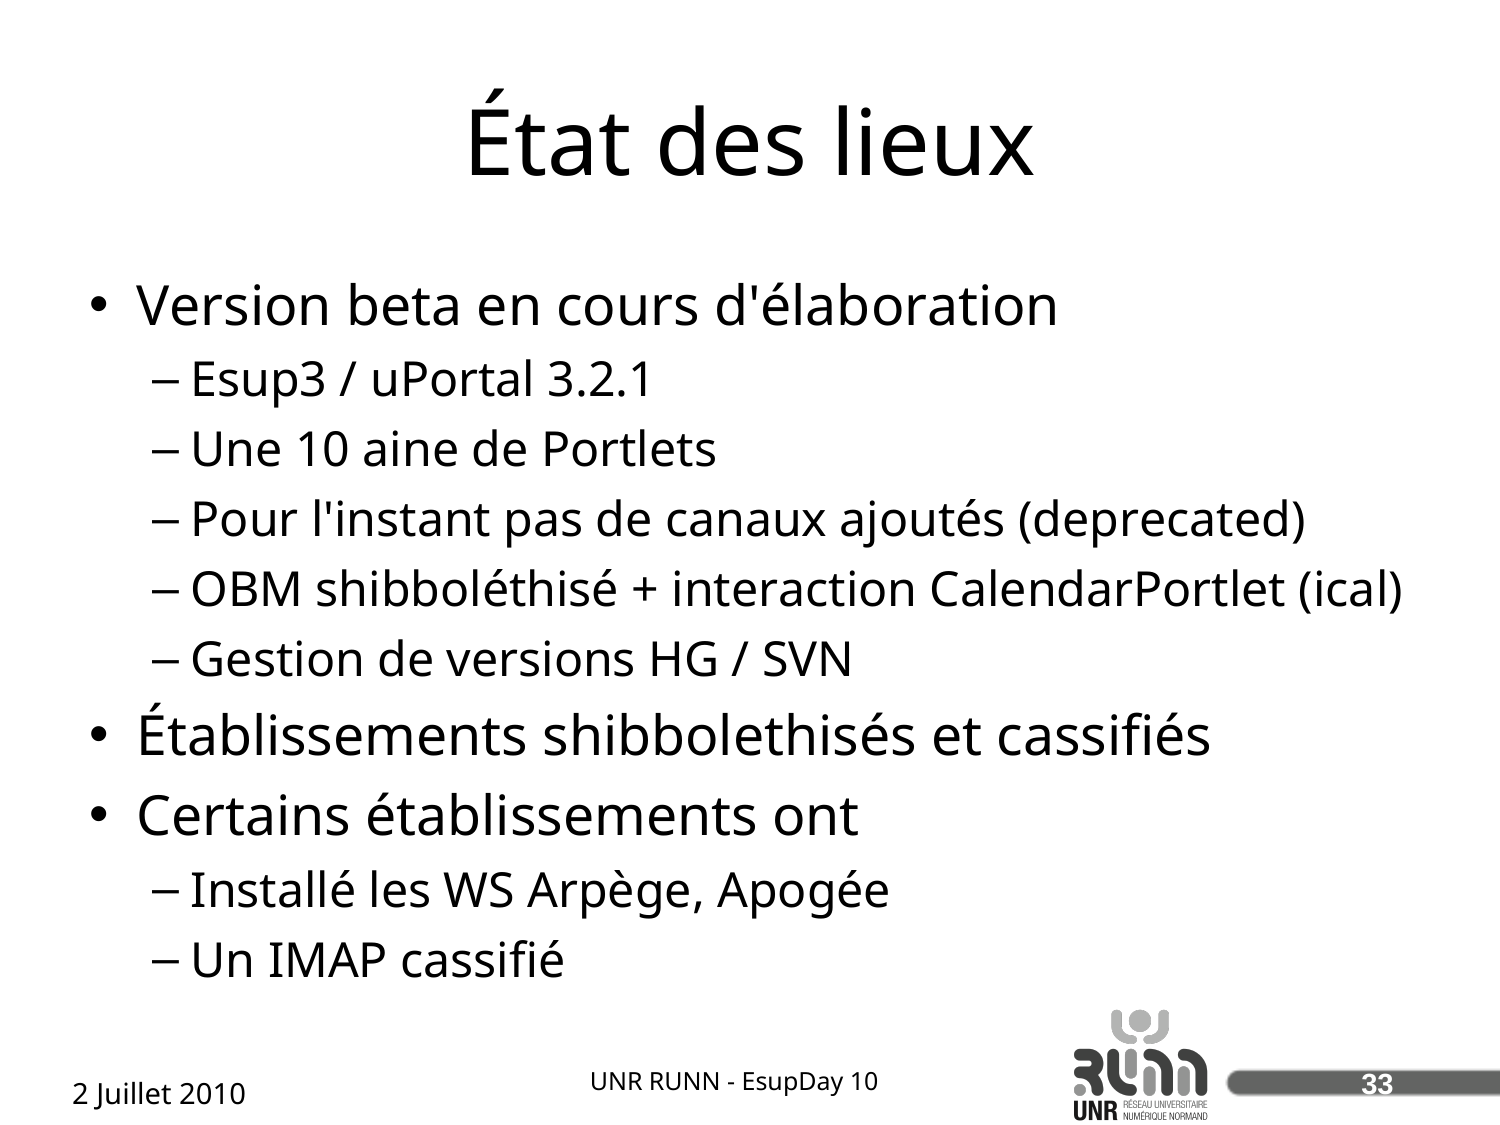

# État des lieux
Version beta en cours d'élaboration
Esup3 / uPortal 3.2.1
Une 10 aine de Portlets
Pour l'instant pas de canaux ajoutés (deprecated)
OBM shibboléthisé + interaction CalendarPortlet (ical)
Gestion de versions HG / SVN
Établissements shibbolethisés et cassifiés
Certains établissements ont
Installé les WS Arpège, Apogée
Un IMAP cassifié
UNR RUNN - EsupDay 10
2 Juillet 2010